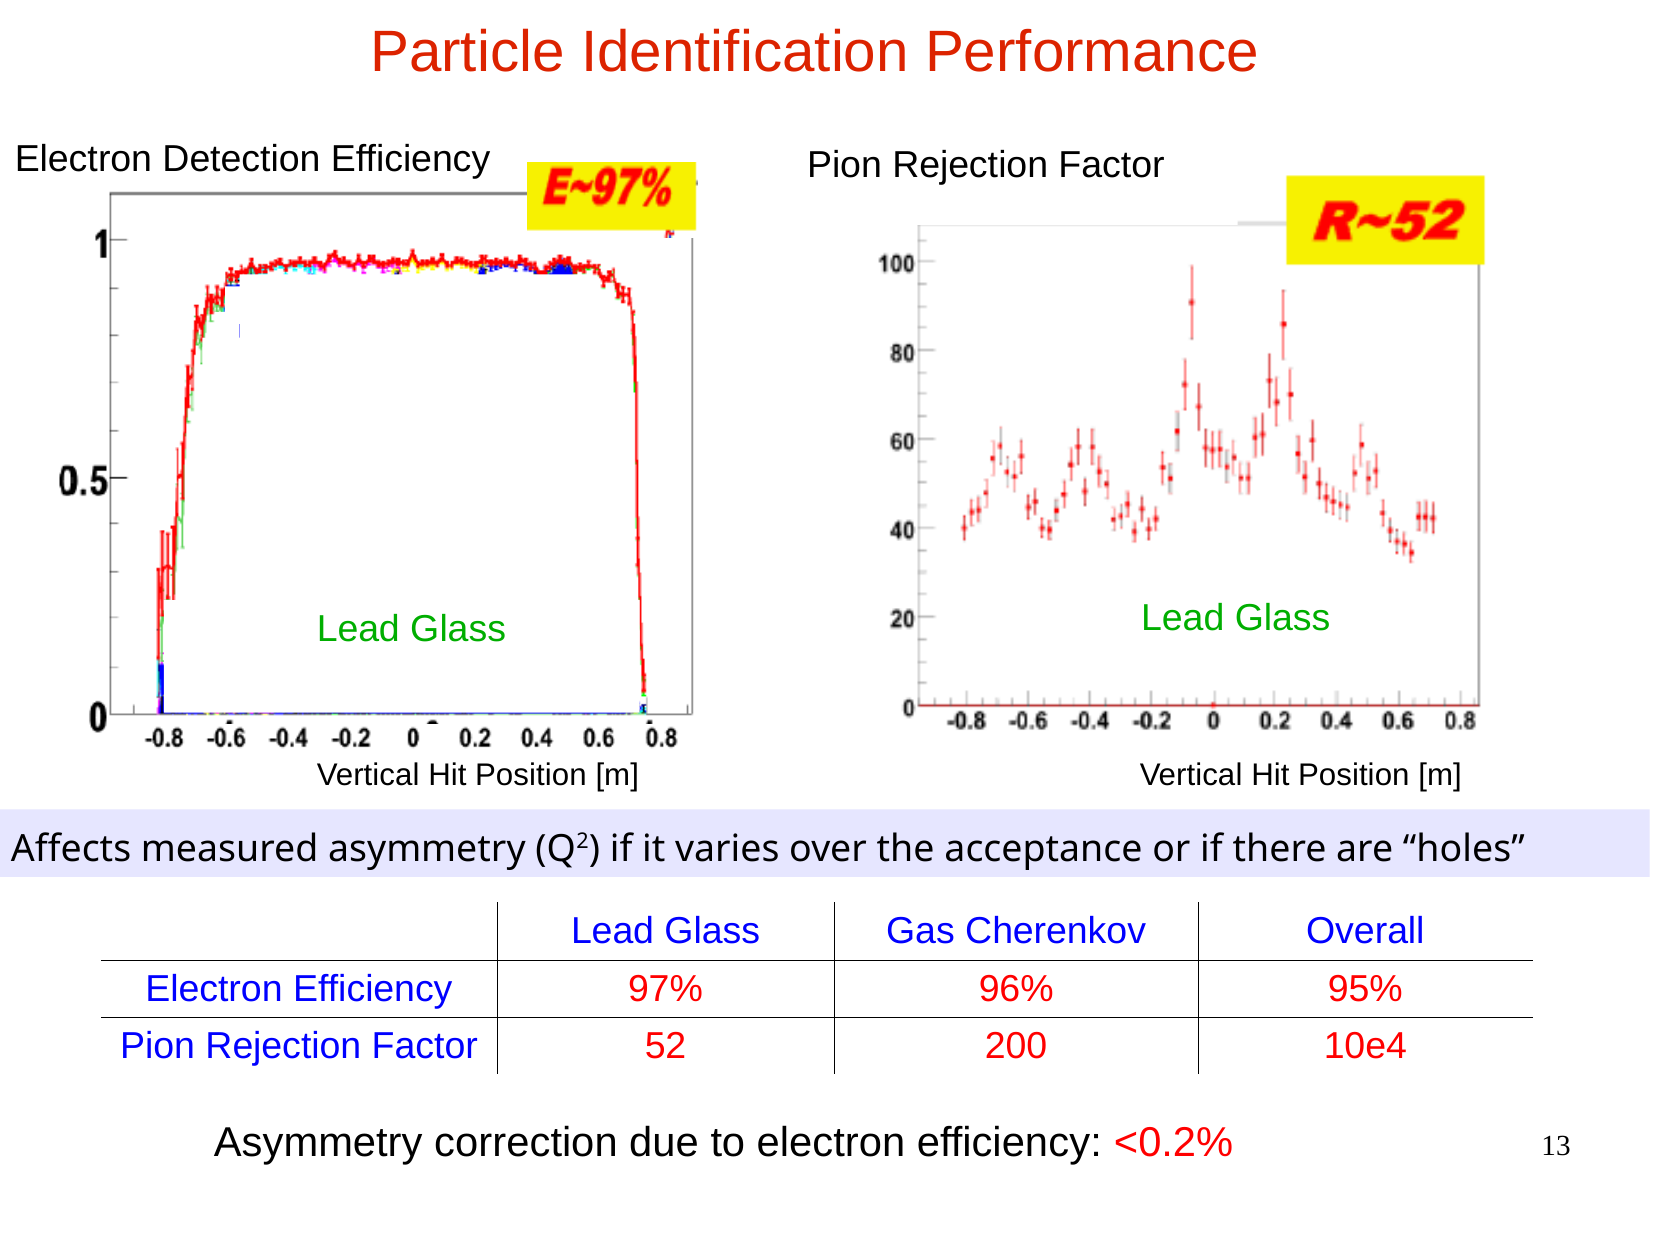

Particle Identification Performance
Electron Detection Efficiency
Lead Glass
Vertical Hit Position [m]
Pion Rejection Factor
Lead Glass
Vertical Hit Position [m]
Affects measured asymmetry (Q2) if it varies over the acceptance or if there are “holes”
| | Lead Glass | Gas Cherenkov | Overall |
| --- | --- | --- | --- |
| Electron Efficiency | 97% | 96% | 95% |
| Pion Rejection Factor | 52 | 200 | 10e4 |
 Asymmetry correction due to electron efficiency: <0.2%
13
 Asymmetry correction due to electron efficiency <0.5%
 pion contamination <0.1%